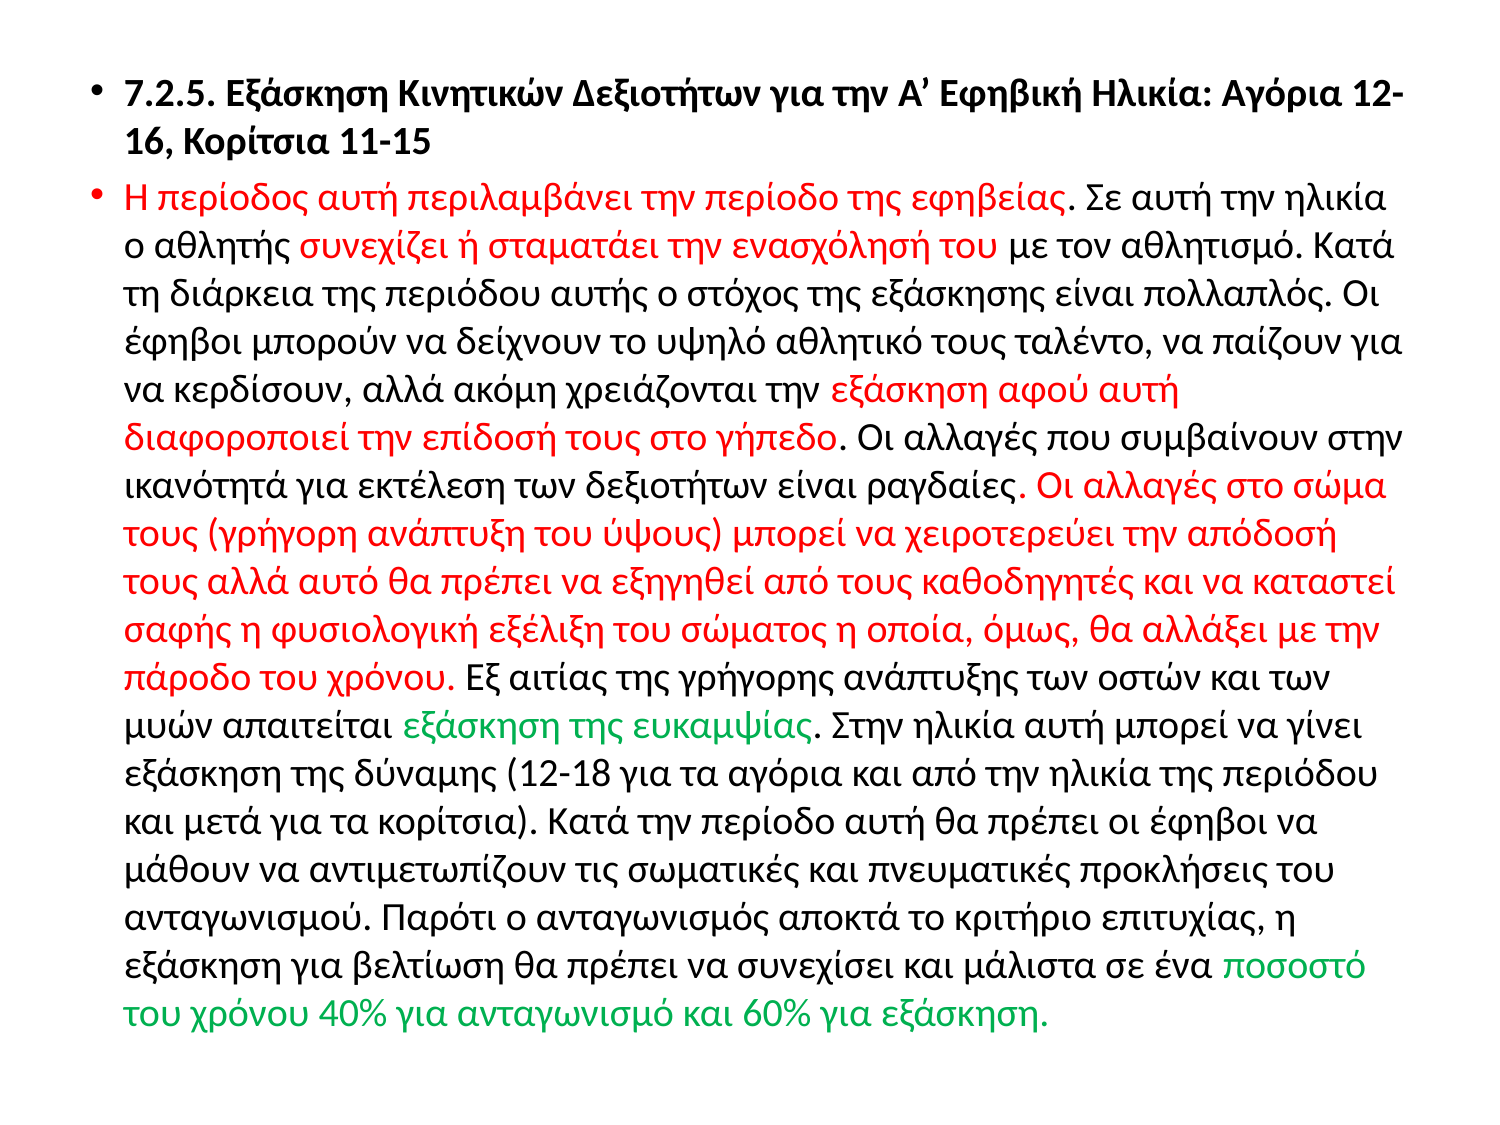

# 7.2.5. Εξάσκηση Κινητικών Δεξιοτήτων για την Α’ Εφηβική Ηλικία: Αγόρια 12-16, Κορίτσια 11-15
Η περίοδος αυτή περιλαμβάνει την περίοδο της εφηβείας. Σε αυτή την ηλικία ο αθλητής συνεχίζει ή σταματάει την ενασχόλησή του με τον αθλητισμό. Κατά τη διάρκεια της περιόδου αυτής ο στόχος της εξάσκησης είναι πολλαπλός. Οι έφηβοι μπορούν να δείχνουν το υψηλό αθλητικό τους ταλέντο, να παίζουν για να κερδίσουν, αλλά ακόμη χρειάζονται την εξάσκηση αφού αυτή διαφοροποιεί την επίδοσή τους στο γήπεδο. Οι αλλαγές που συμβαίνουν στην ικανότητά για εκτέλεση των δεξιοτήτων είναι ραγδαίες. Οι αλλαγές στο σώμα τους (γρήγορη ανάπτυξη του ύψους) μπορεί να χειροτερεύει την απόδοσή τους αλλά αυτό θα πρέπει να εξηγηθεί από τους καθοδηγητές και να καταστεί σαφής η φυσιολογική εξέλιξη του σώματος η οποία, όμως, θα αλλάξει με την πάροδο του χρόνου. Εξ αιτίας της γρήγορης ανάπτυξης των οστών και των μυών απαιτείται εξάσκηση της ευκαμψίας. Στην ηλικία αυτή μπορεί να γίνει εξάσκηση της δύναμης (12-18 για τα αγόρια και από την ηλικία της περιόδου και μετά για τα κορίτσια). Κατά την περίοδο αυτή θα πρέπει οι έφηβοι να μάθουν να αντιμετωπίζουν τις σωματικές και πνευματικές προκλήσεις του ανταγωνισμού. Παρότι ο ανταγωνισμός αποκτά το κριτήριο επιτυχίας, η εξάσκηση για βελτίωση θα πρέπει να συνεχίσει και μάλιστα σε ένα ποσοστό του χρόνου 40% για ανταγωνισμό και 60% για εξάσκηση.